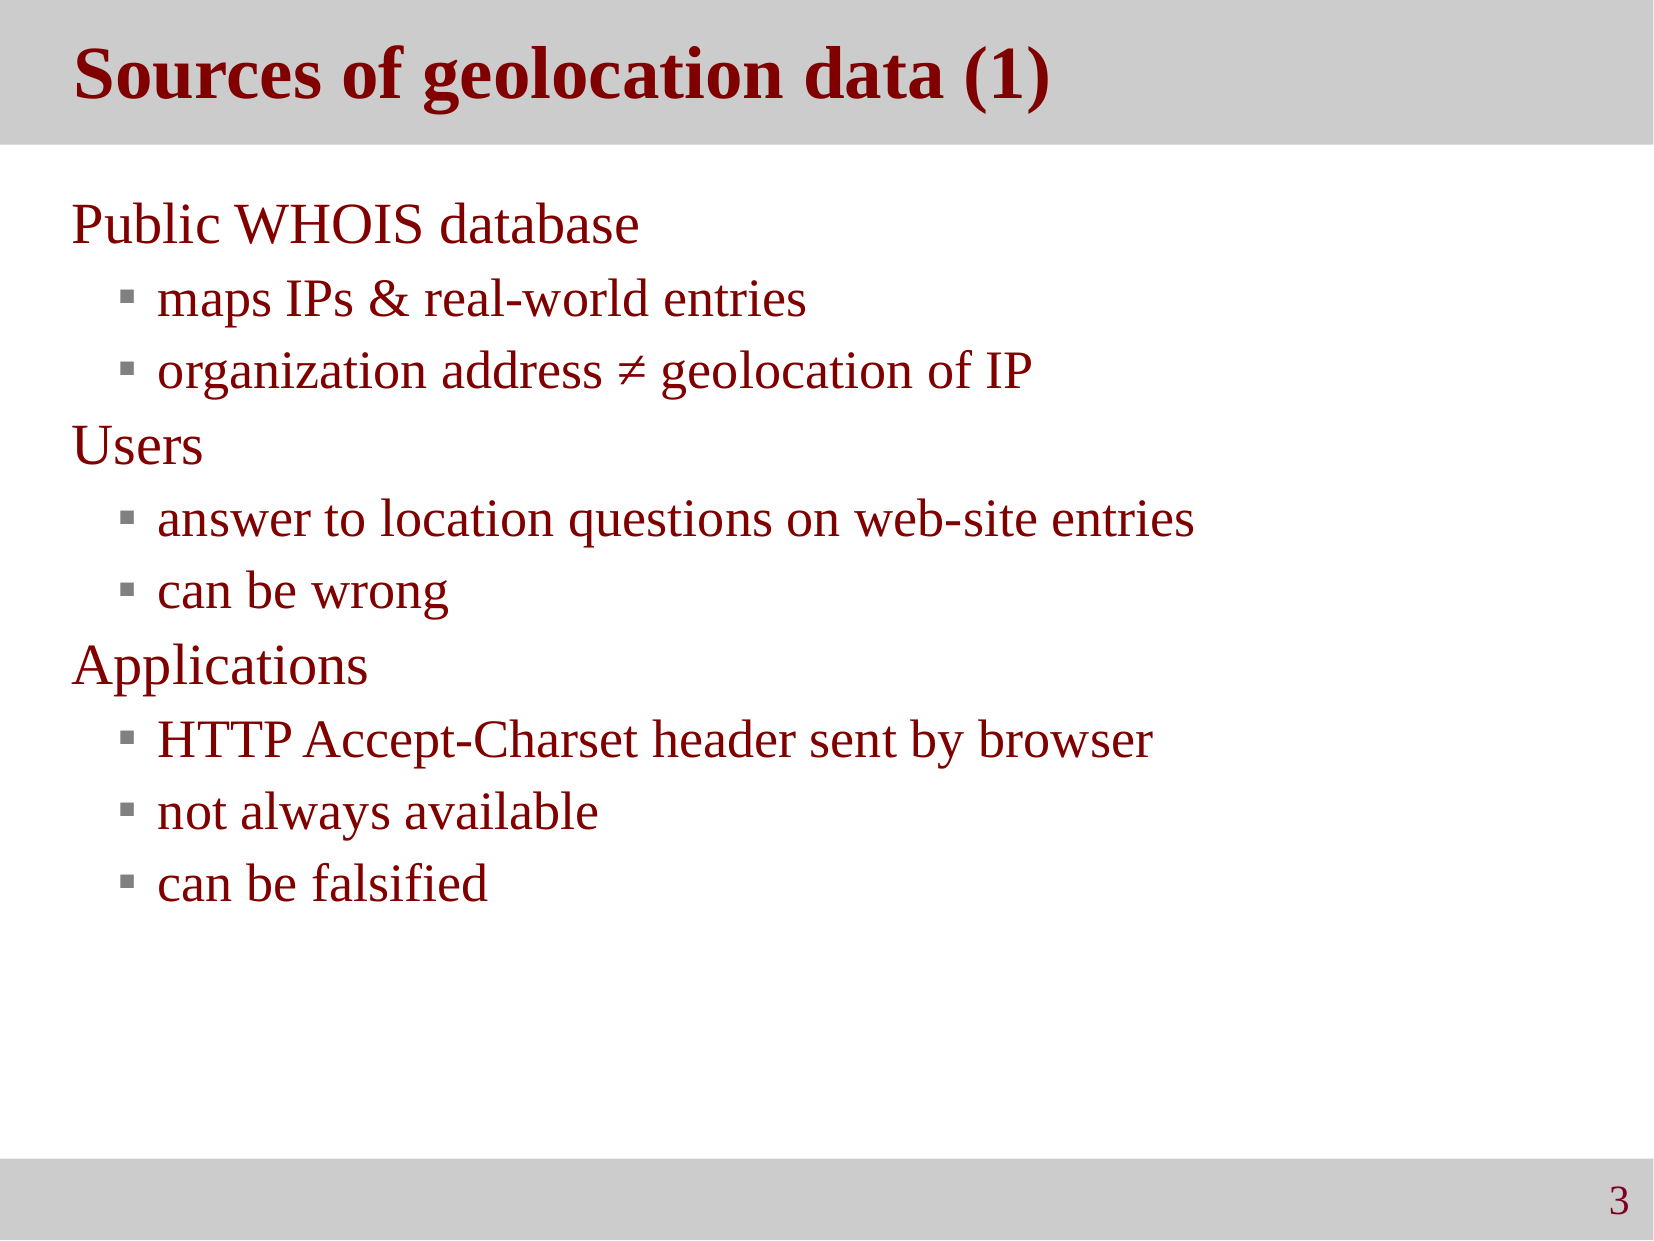

# Sources of geolocation data (1)
Public WHOIS database
maps IPs & real-world entries
organization address ≠ geolocation of IP
Users
answer to location questions on web-site entries
can be wrong
Applications
HTTP Accept-Charset header sent by browser
not always available
can be falsified